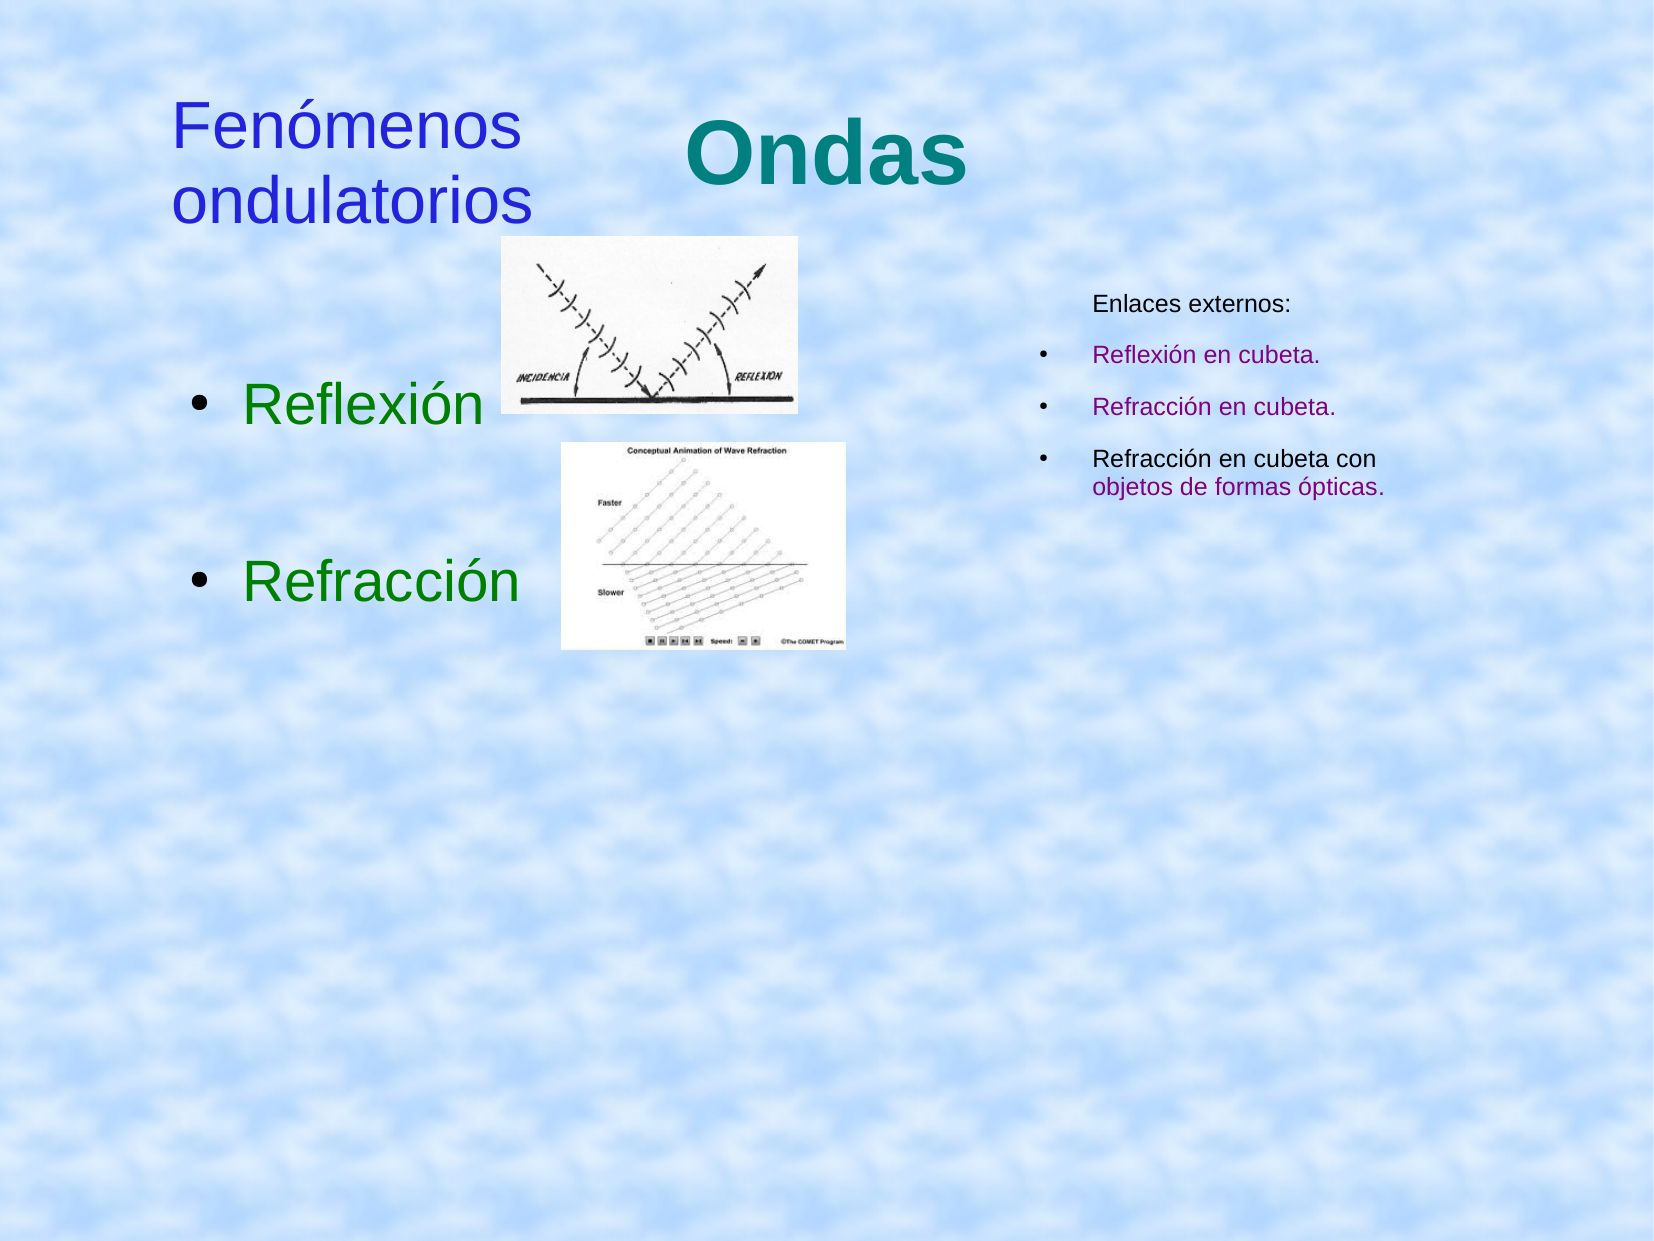

# Ondas
Fenómenos ondulatorios
Reflexión
Refracción
Enlaces externos:
Reflexión en cubeta.
Refracción en cubeta.
Refracción en cubeta con objetos de formas ópticas.